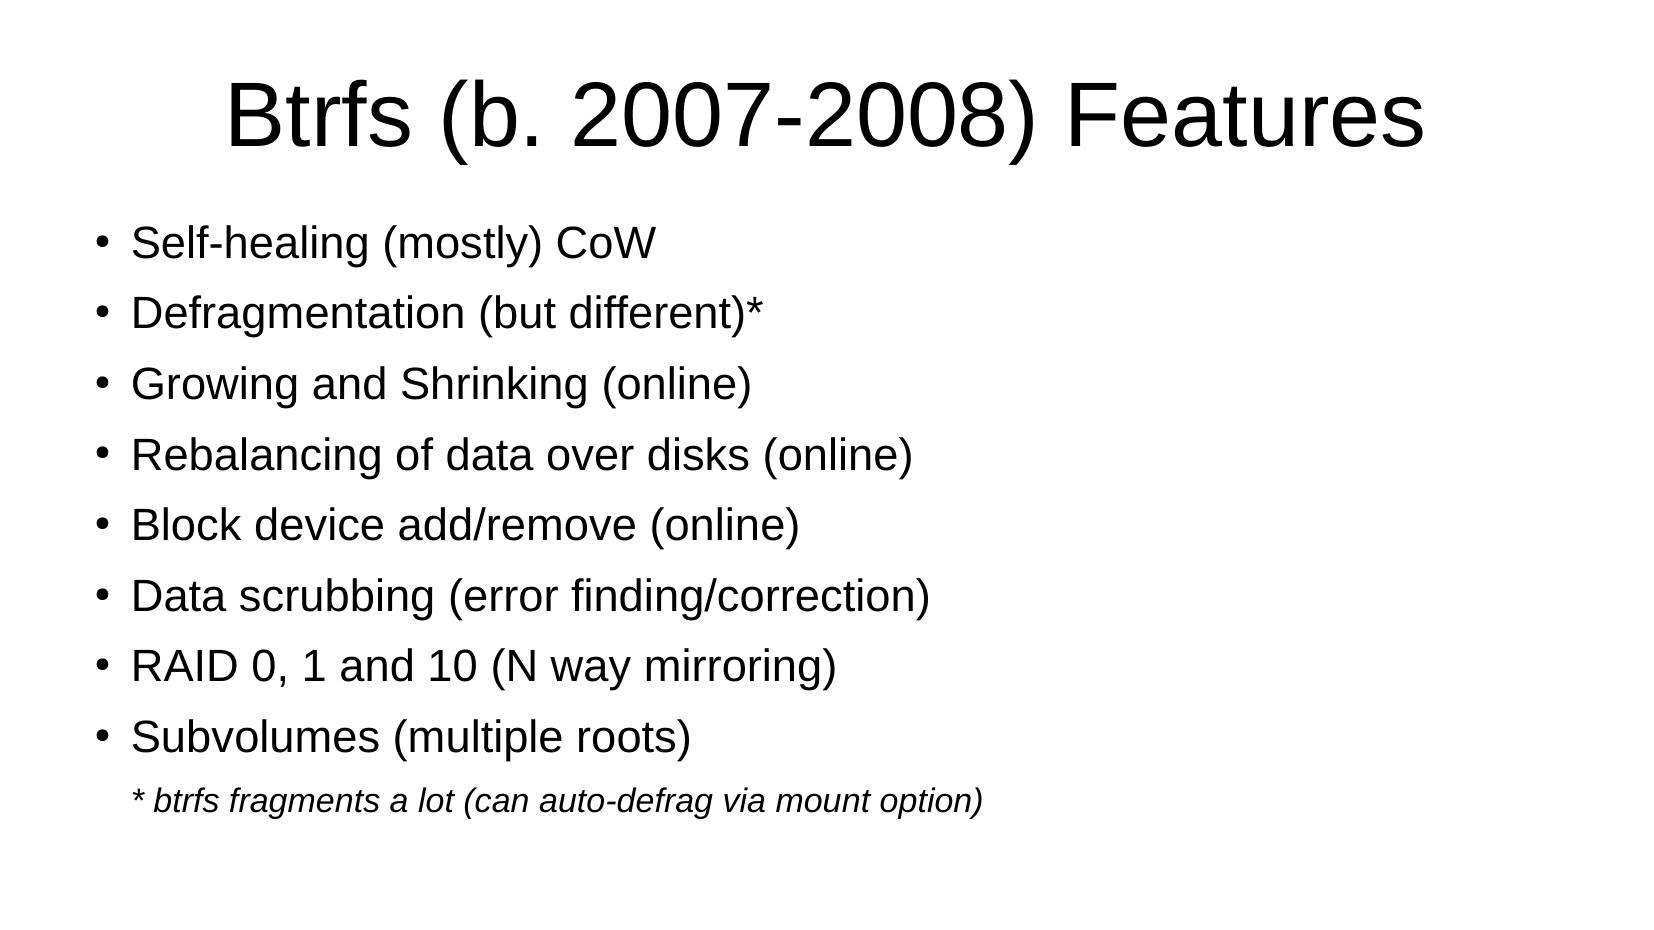

# Btrfs (b. 2007-2008) Features
Self-healing (mostly) CoW
Defragmentation (but different)*
Growing and Shrinking (online)
Rebalancing of data over disks (online)
Block device add/remove (online)
Data scrubbing (error finding/correction)
RAID 0, 1 and 10 (N way mirroring)
Subvolumes (multiple roots)
* btrfs fragments a lot (can auto-defrag via mount option)